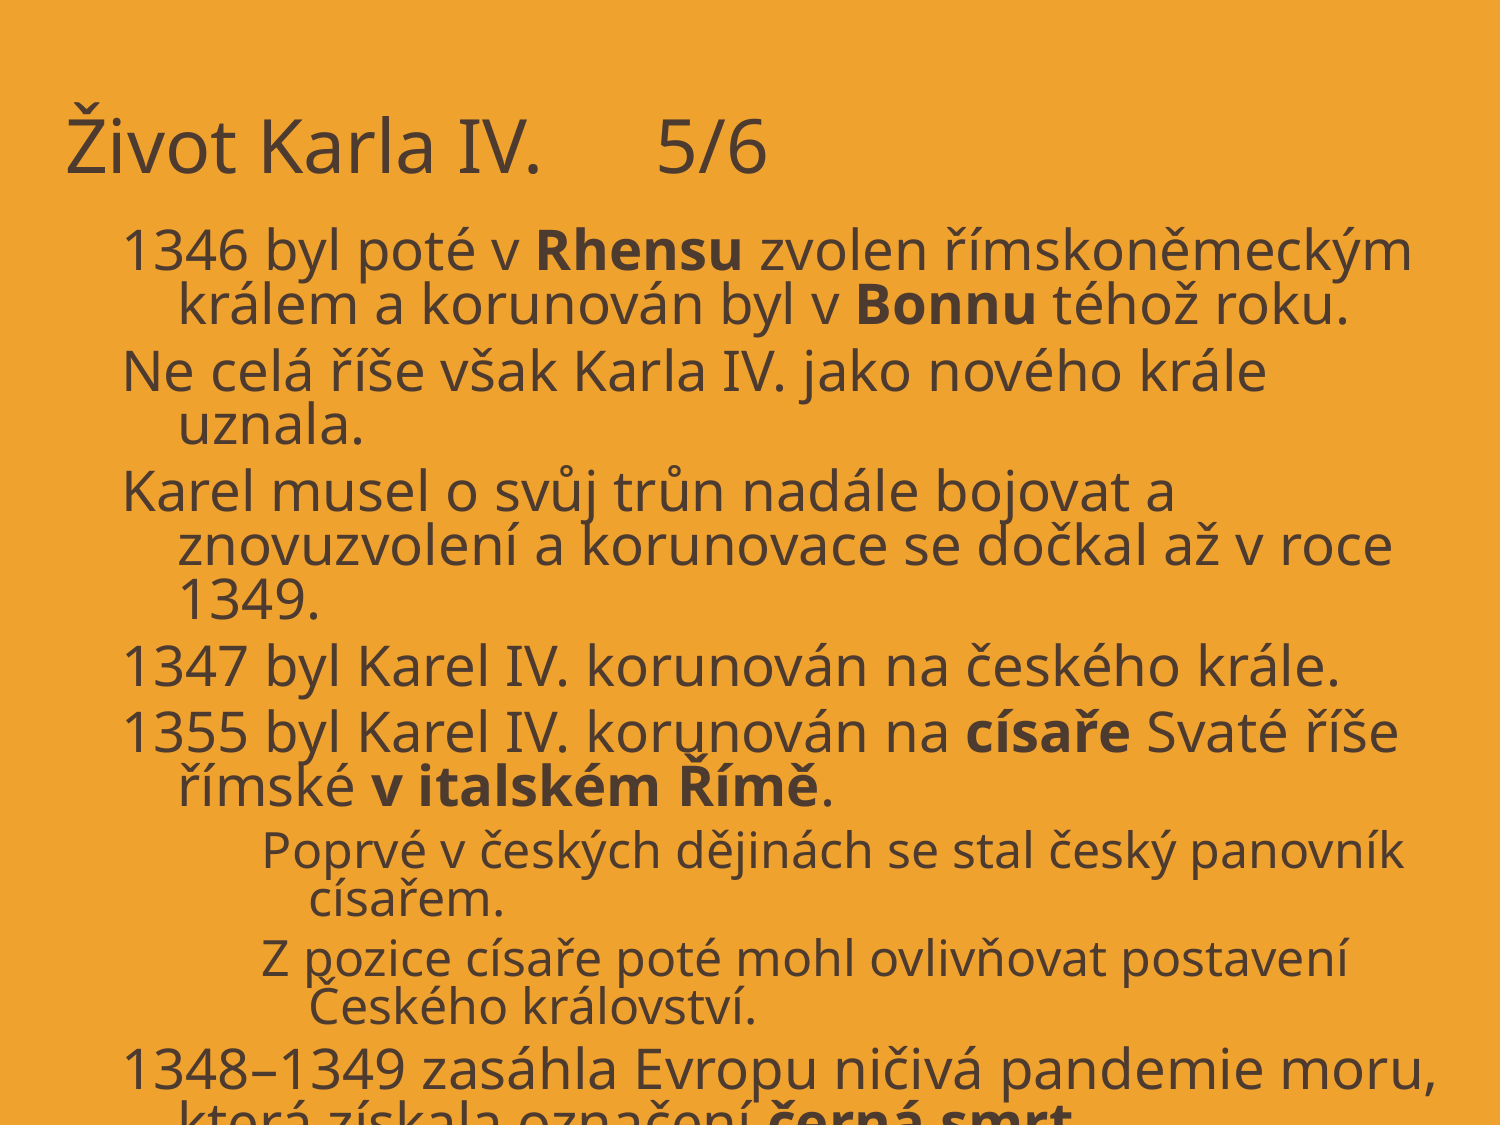

# Život Karla IV. 		5/6
1346 byl poté v Rhensu zvolen římskoněmeckým králem a korunován byl v Bonnu téhož roku.
Ne celá říše však Karla IV. jako nového krále uznala.
Karel musel o svůj trůn nadále bojovat a znovuzvolení a korunovace se dočkal až v roce 1349.
1347 byl Karel IV. korunován na českého krále.
1355 byl Karel IV. korunován na císaře Svaté říše římské v italském Římě.
Poprvé v českých dějinách se stal český panovník císařem.
Z pozice císaře poté mohl ovlivňovat postavení Českého království.
1348–1349 zasáhla Evropu ničivá pandemie moru, která získala označení černá smrt.